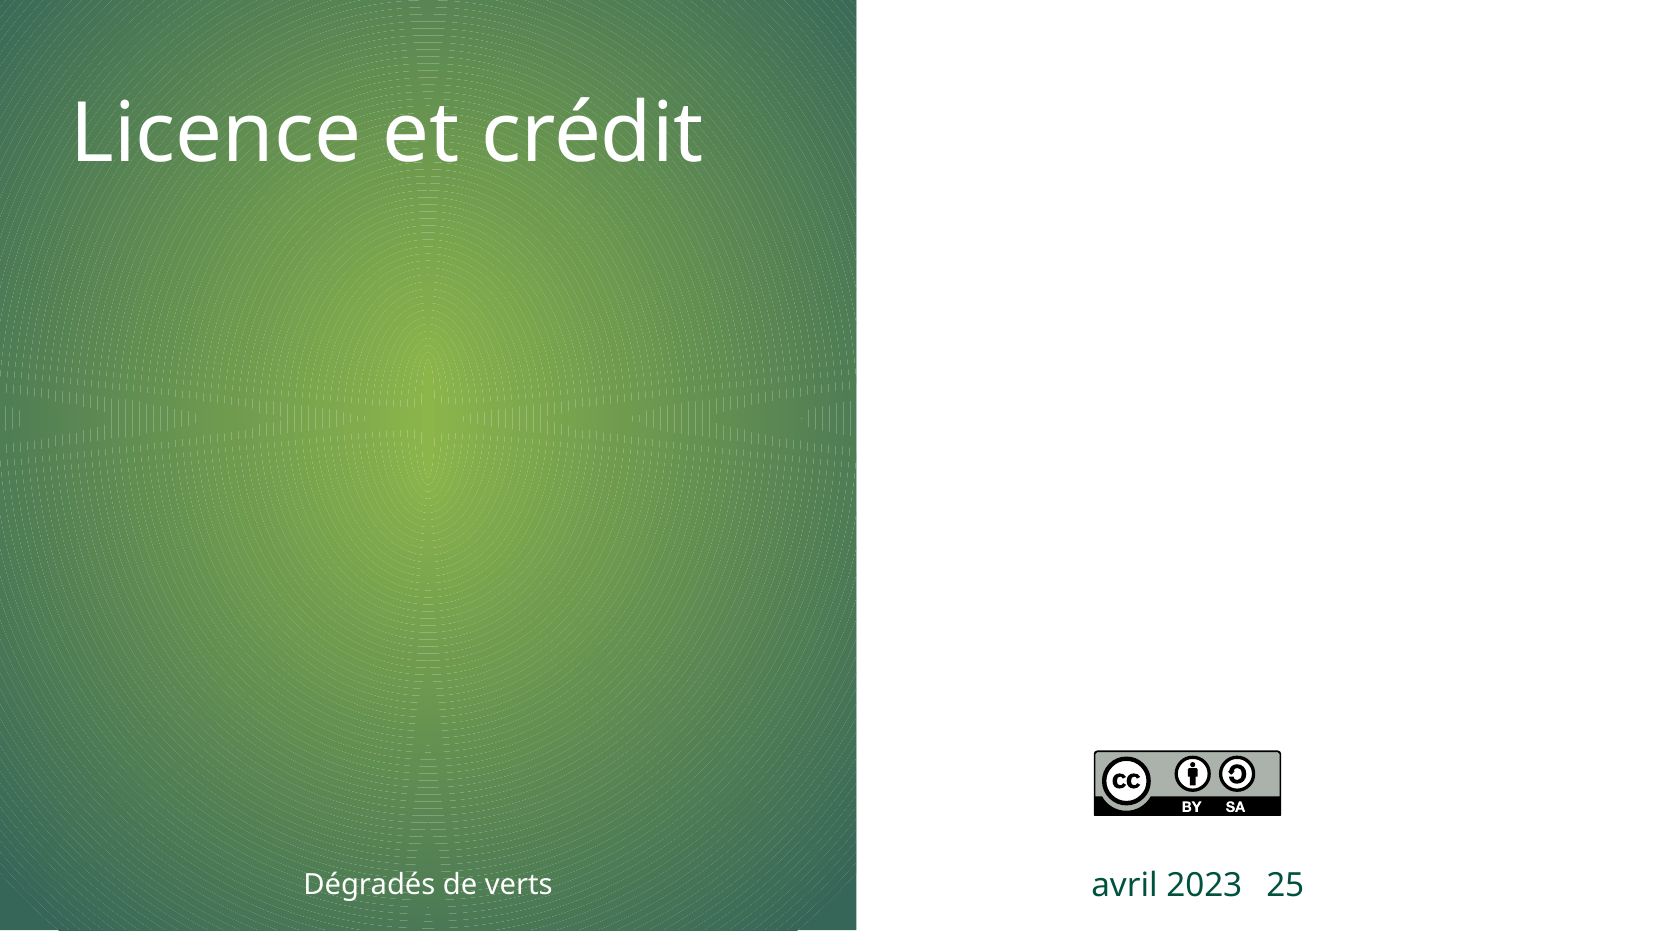

# Licence et crédit
Dégradés de verts
25
avril 2023